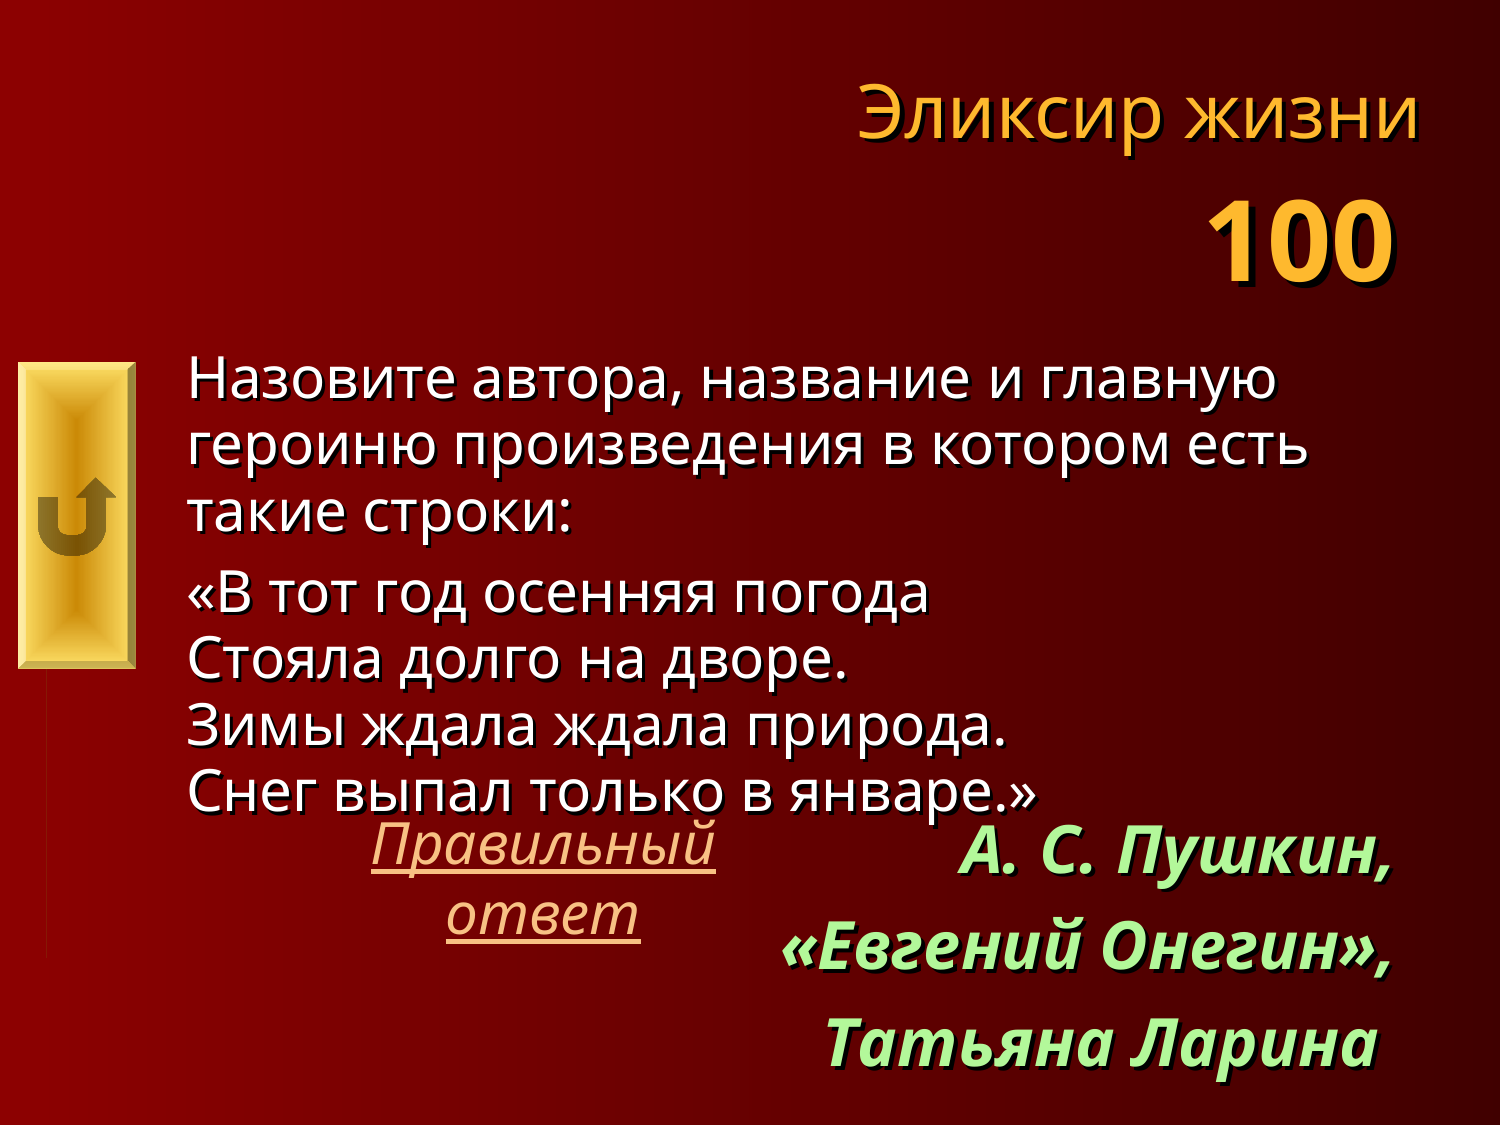

# Эликсир жизни
100
Назовите автора, название и главную героиню произведения в котором есть такие строки:
«В тот год осенняя погода
Стояла долго на дворе.
Зимы ждала ждала природа.
Снег выпал только в январе.»
А. С. Пушкин,
«Евгений Онегин»,
Татьяна Ларина
Правильный ответ